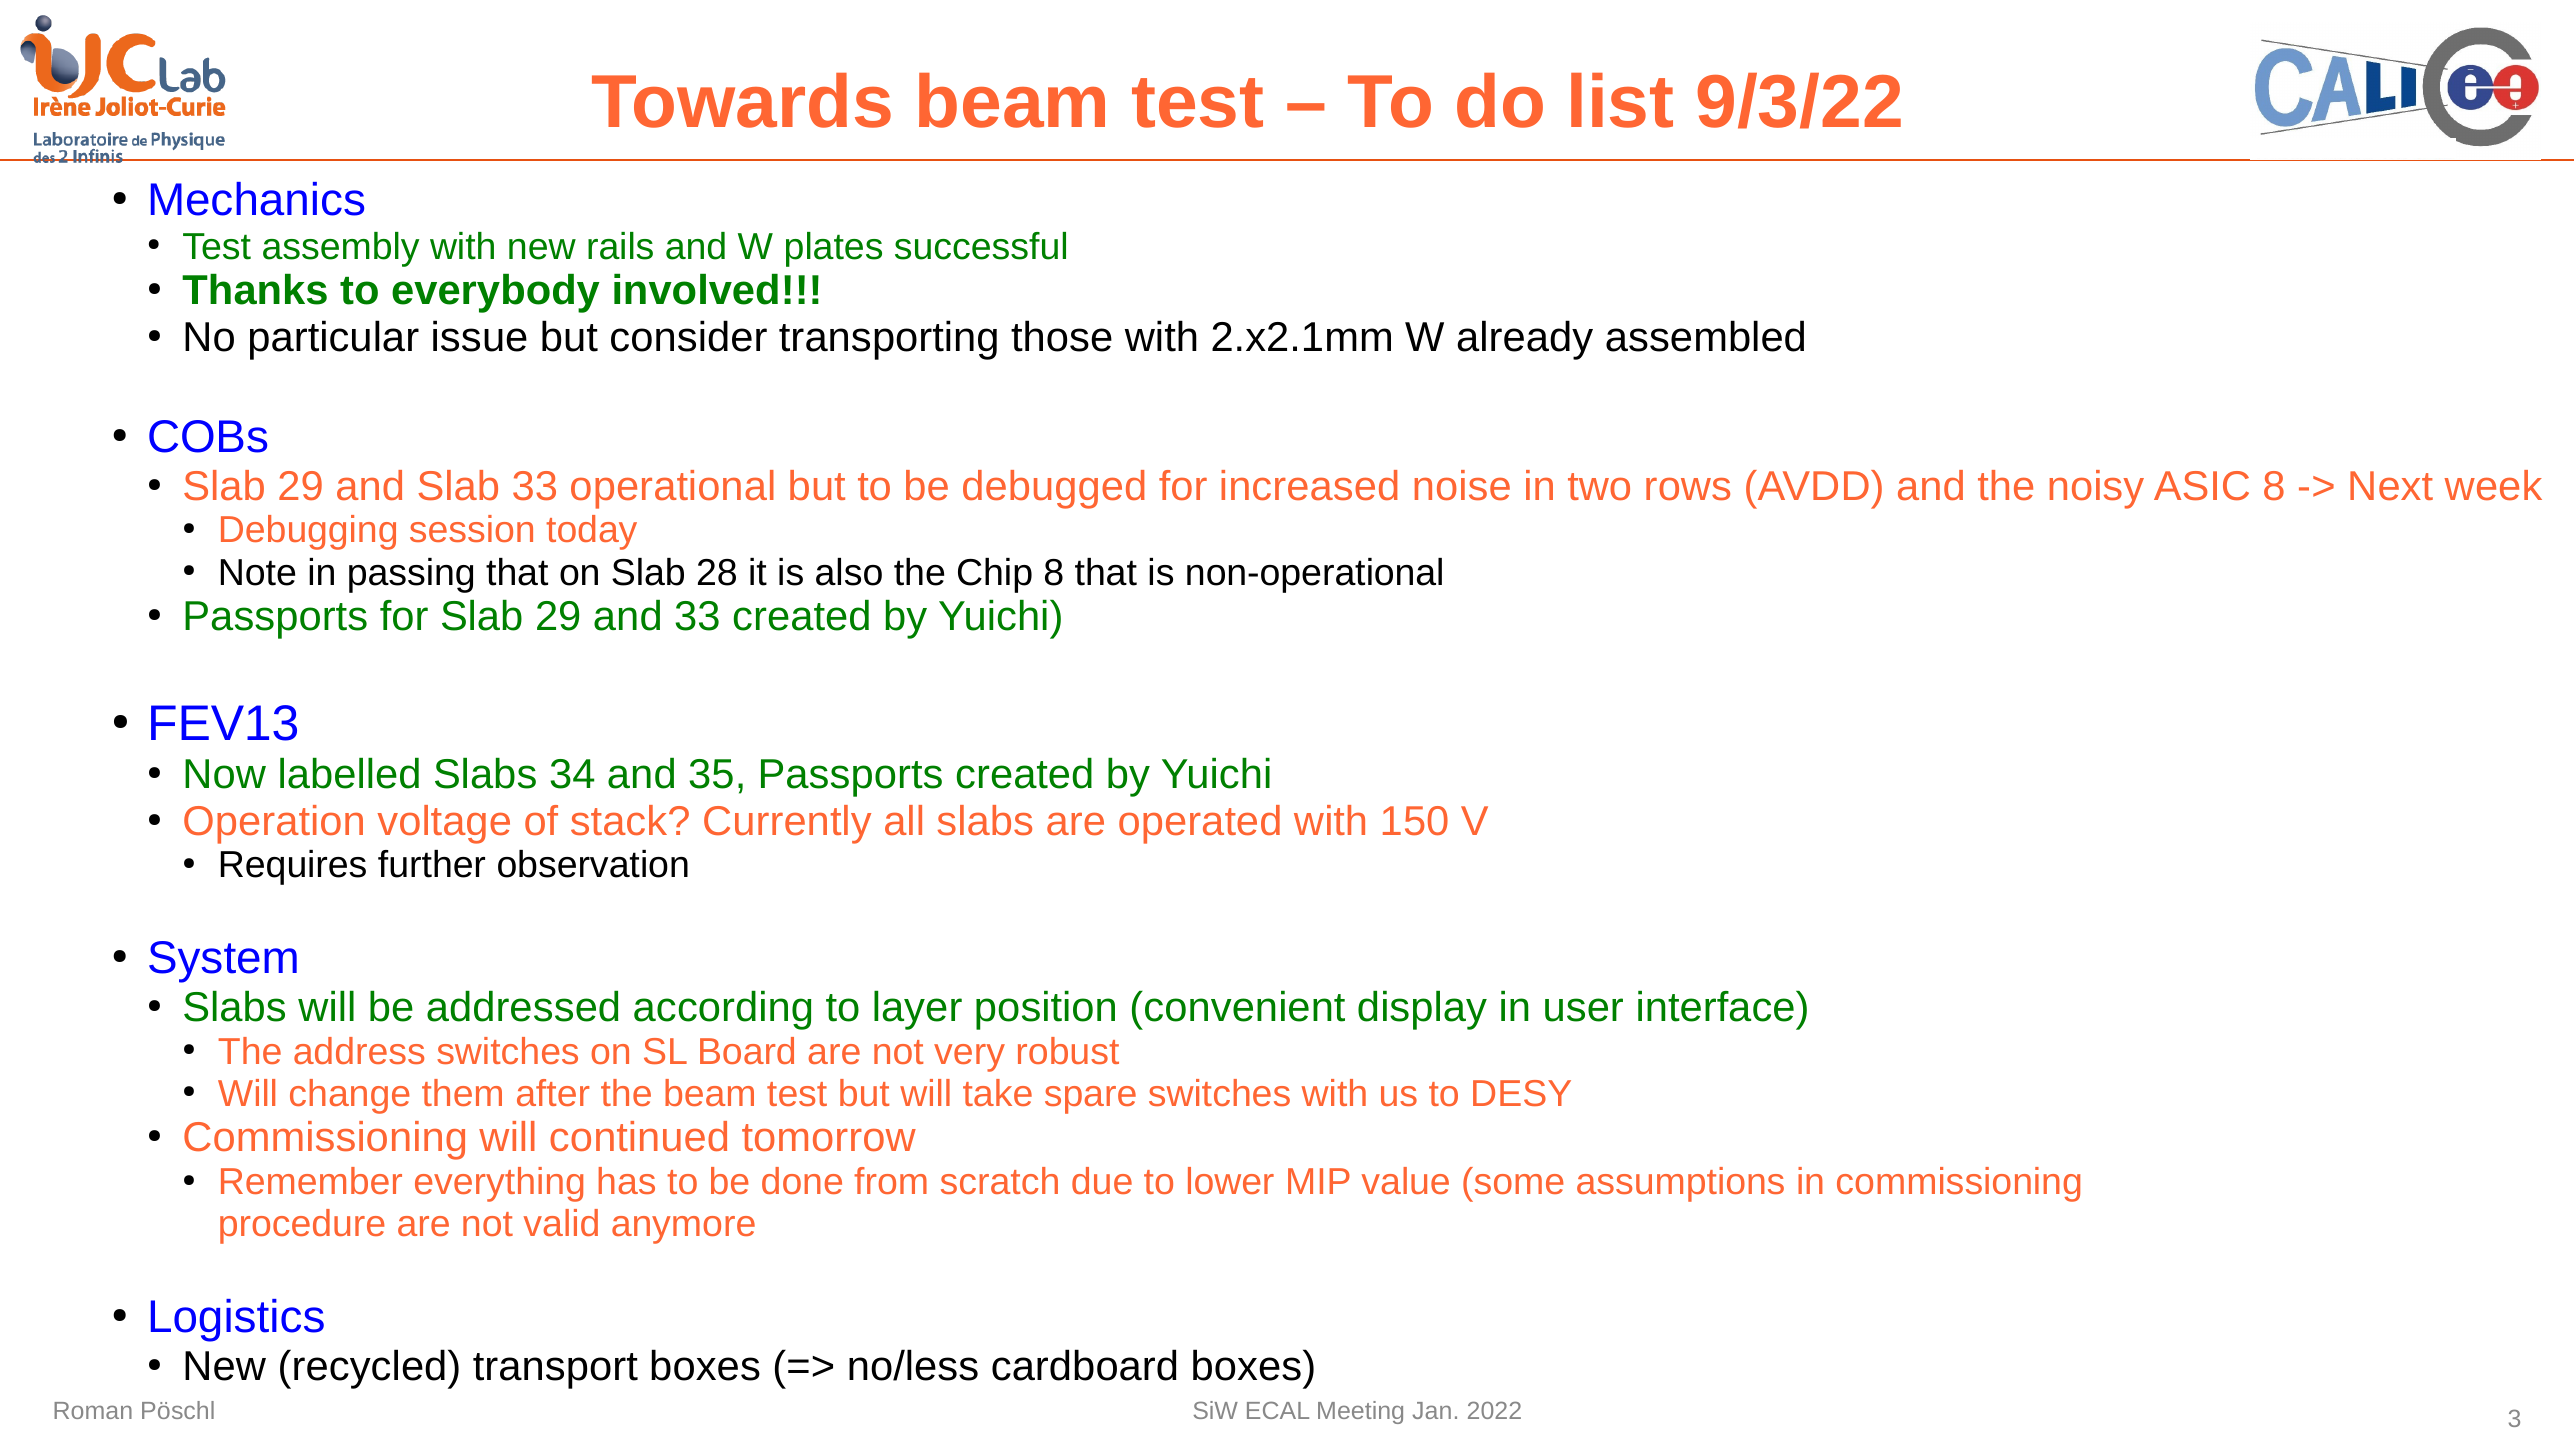

# Towards beam test – To do list 9/3/22
Mechanics
Test assembly with new rails and W plates successful
Thanks to everybody involved!!!
No particular issue but consider transporting those with 2.x2.1mm W already assembled
COBs
Slab 29 and Slab 33 operational but to be debugged for increased noise in two rows (AVDD) and the noisy ASIC 8 -> Next week
Debugging session today
Note in passing that on Slab 28 it is also the Chip 8 that is non-operational
Passports for Slab 29 and 33 created by Yuichi)
FEV13
Now labelled Slabs 34 and 35, Passports created by Yuichi
Operation voltage of stack? Currently all slabs are operated with 150 V
Requires further observation
System
Slabs will be addressed according to layer position (convenient display in user interface)
The address switches on SL Board are not very robust
Will change them after the beam test but will take spare switches with us to DESY
Commissioning will continued tomorrow
Remember everything has to be done from scratch due to lower MIP value (some assumptions in commissioning
procedure are not valid anymore
Logistics
New (recycled) transport boxes (=> no/less cardboard boxes)